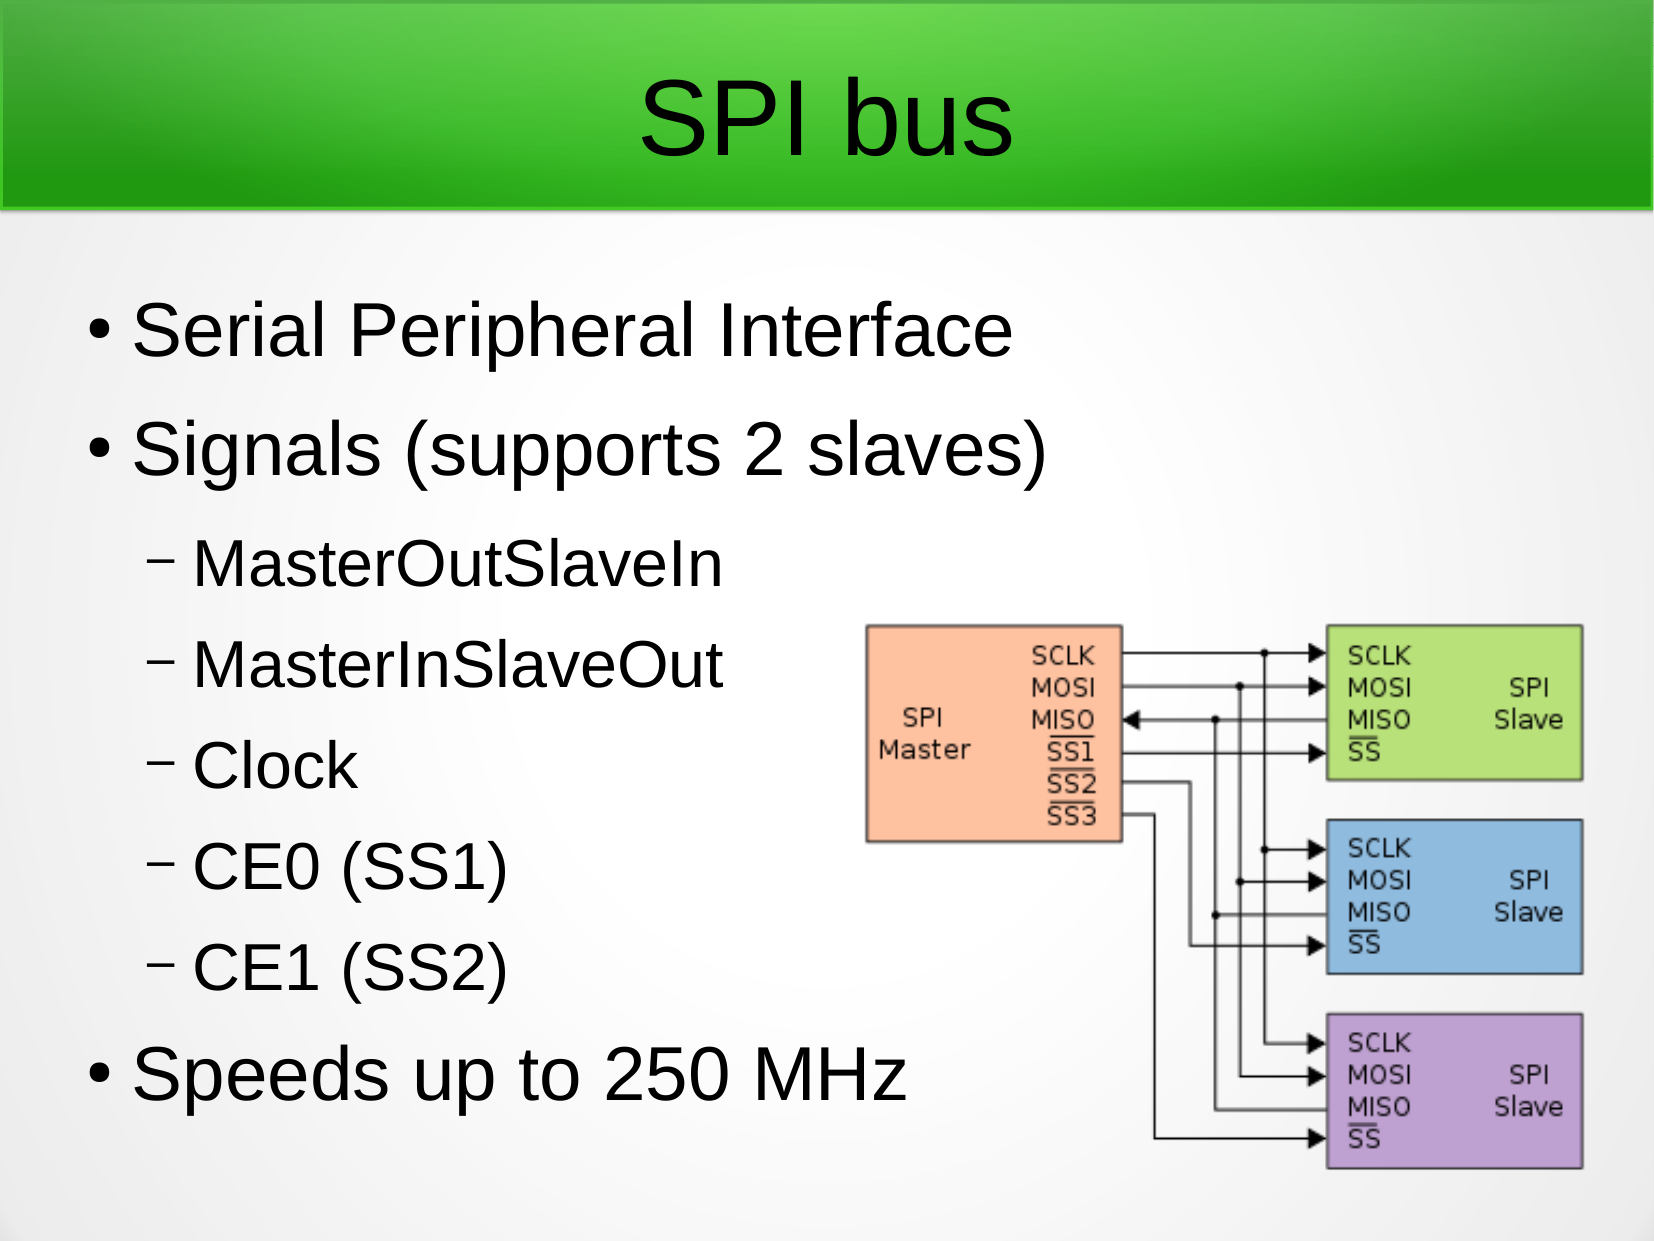

# SPI bus
Serial Peripheral Interface
Signals (supports 2 slaves)
MasterOutSlaveIn
MasterInSlaveOut
Clock
CE0 (SS1)
CE1 (SS2)
Speeds up to 250 MHz